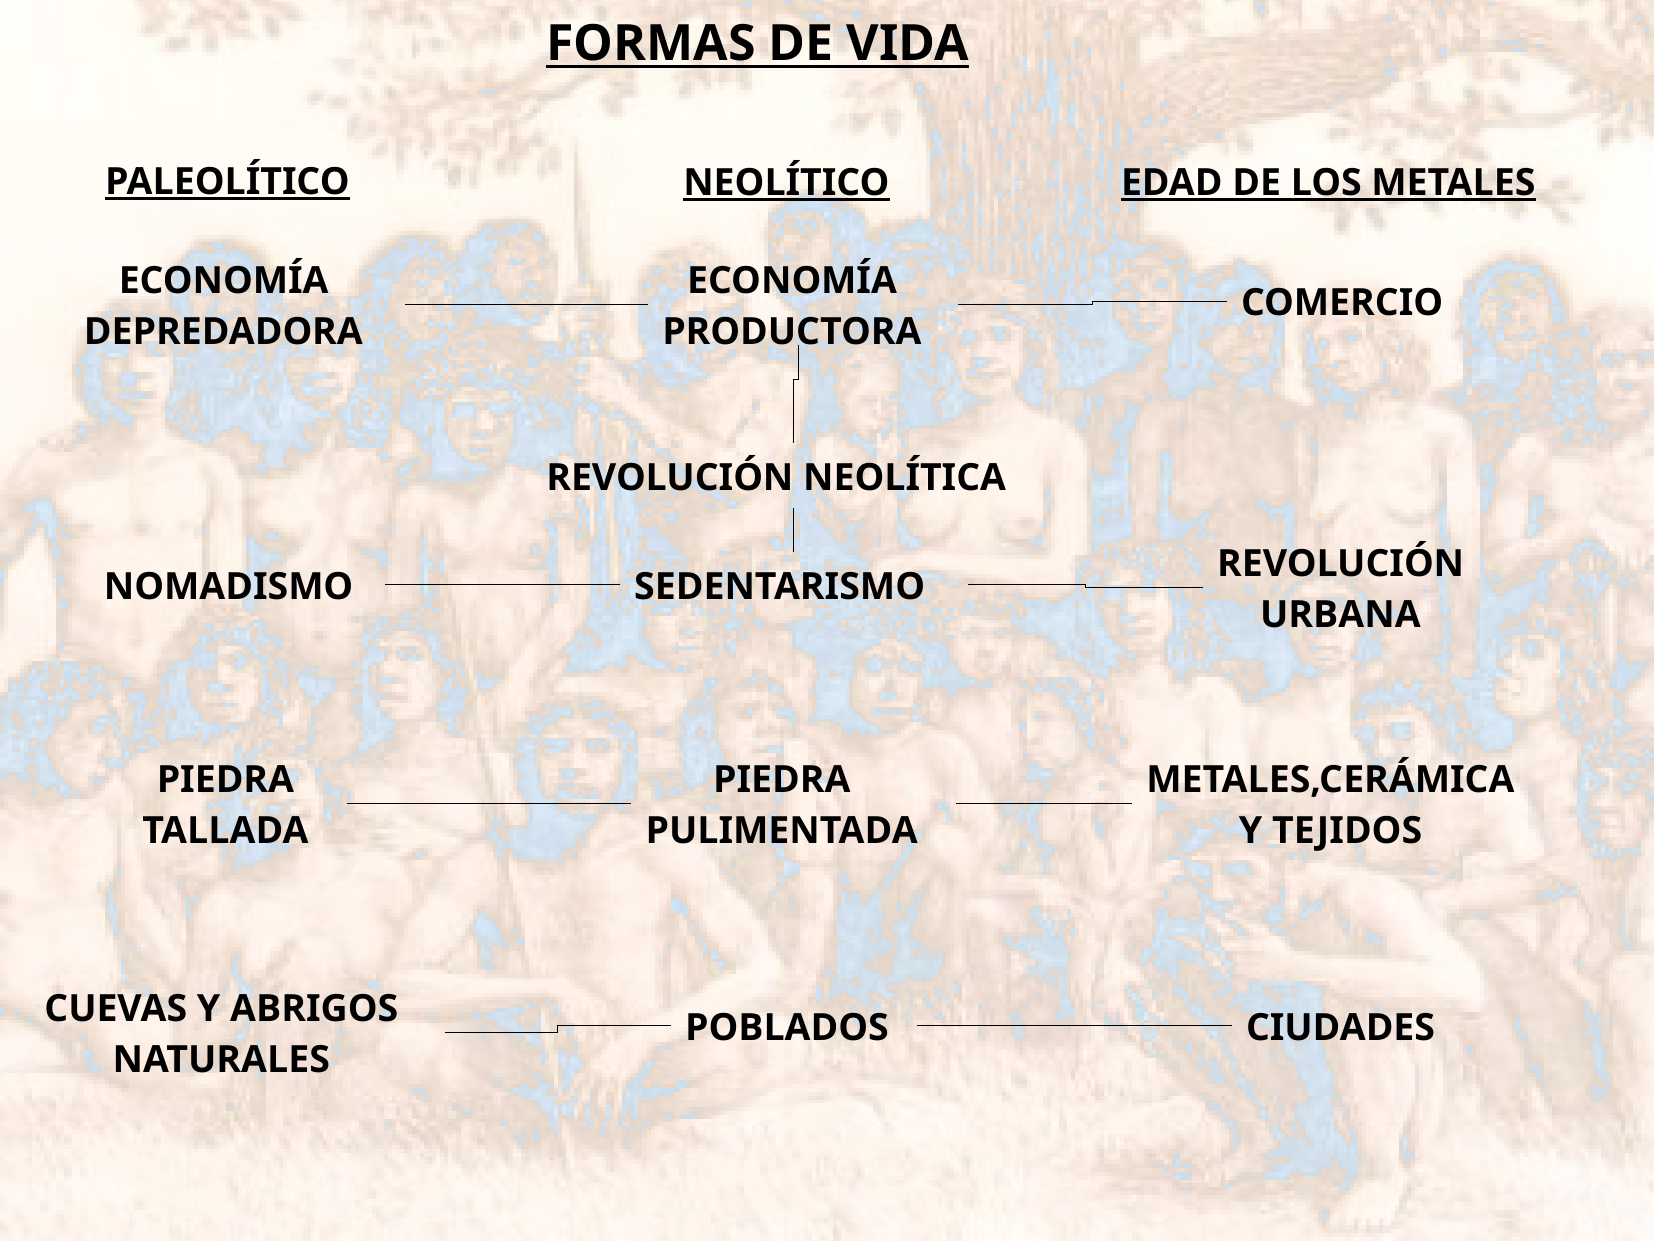

FORMAS DE VIDA
PALEOLÍTICO
NEOLÍTICO
EDAD DE LOS METALES
ECONOMÍA
DEPREDADORA
ECONOMÍA
PRODUCTORA
COMERCIO
REVOLUCIÓN NEOLÍTICA
REVOLUCIÓN
URBANA
NOMADISMO
SEDENTARISMO
PIEDRA
TALLADA
PIEDRA
PULIMENTADA
METALES,CERÁMICA
Y TEJIDOS
CUEVAS Y ABRIGOS
NATURALES
POBLADOS
CIUDADES